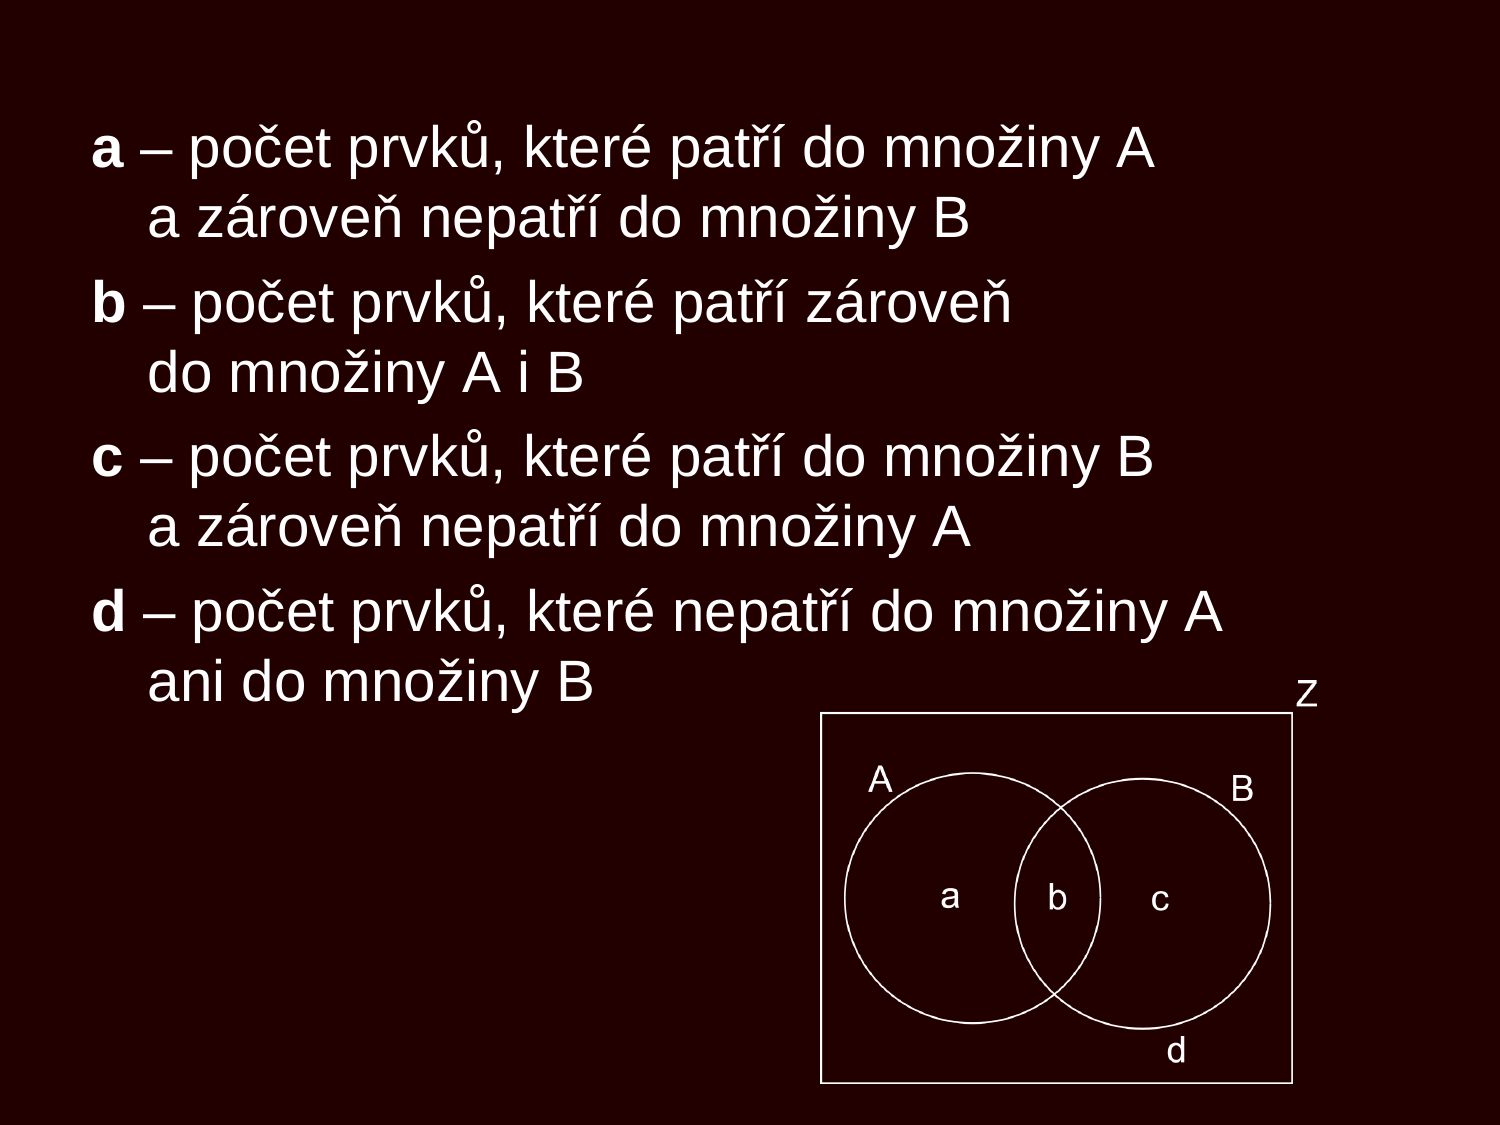

a – počet prvků, které patří do množiny A
a zároveň nepatří do množiny B
b – počet prvků, které patří zároveň
do množiny A i B
c – počet prvků, které patří do množiny B
a zároveň nepatří do množiny A
d – počet prvků, které nepatří do množiny A
ani do množiny B